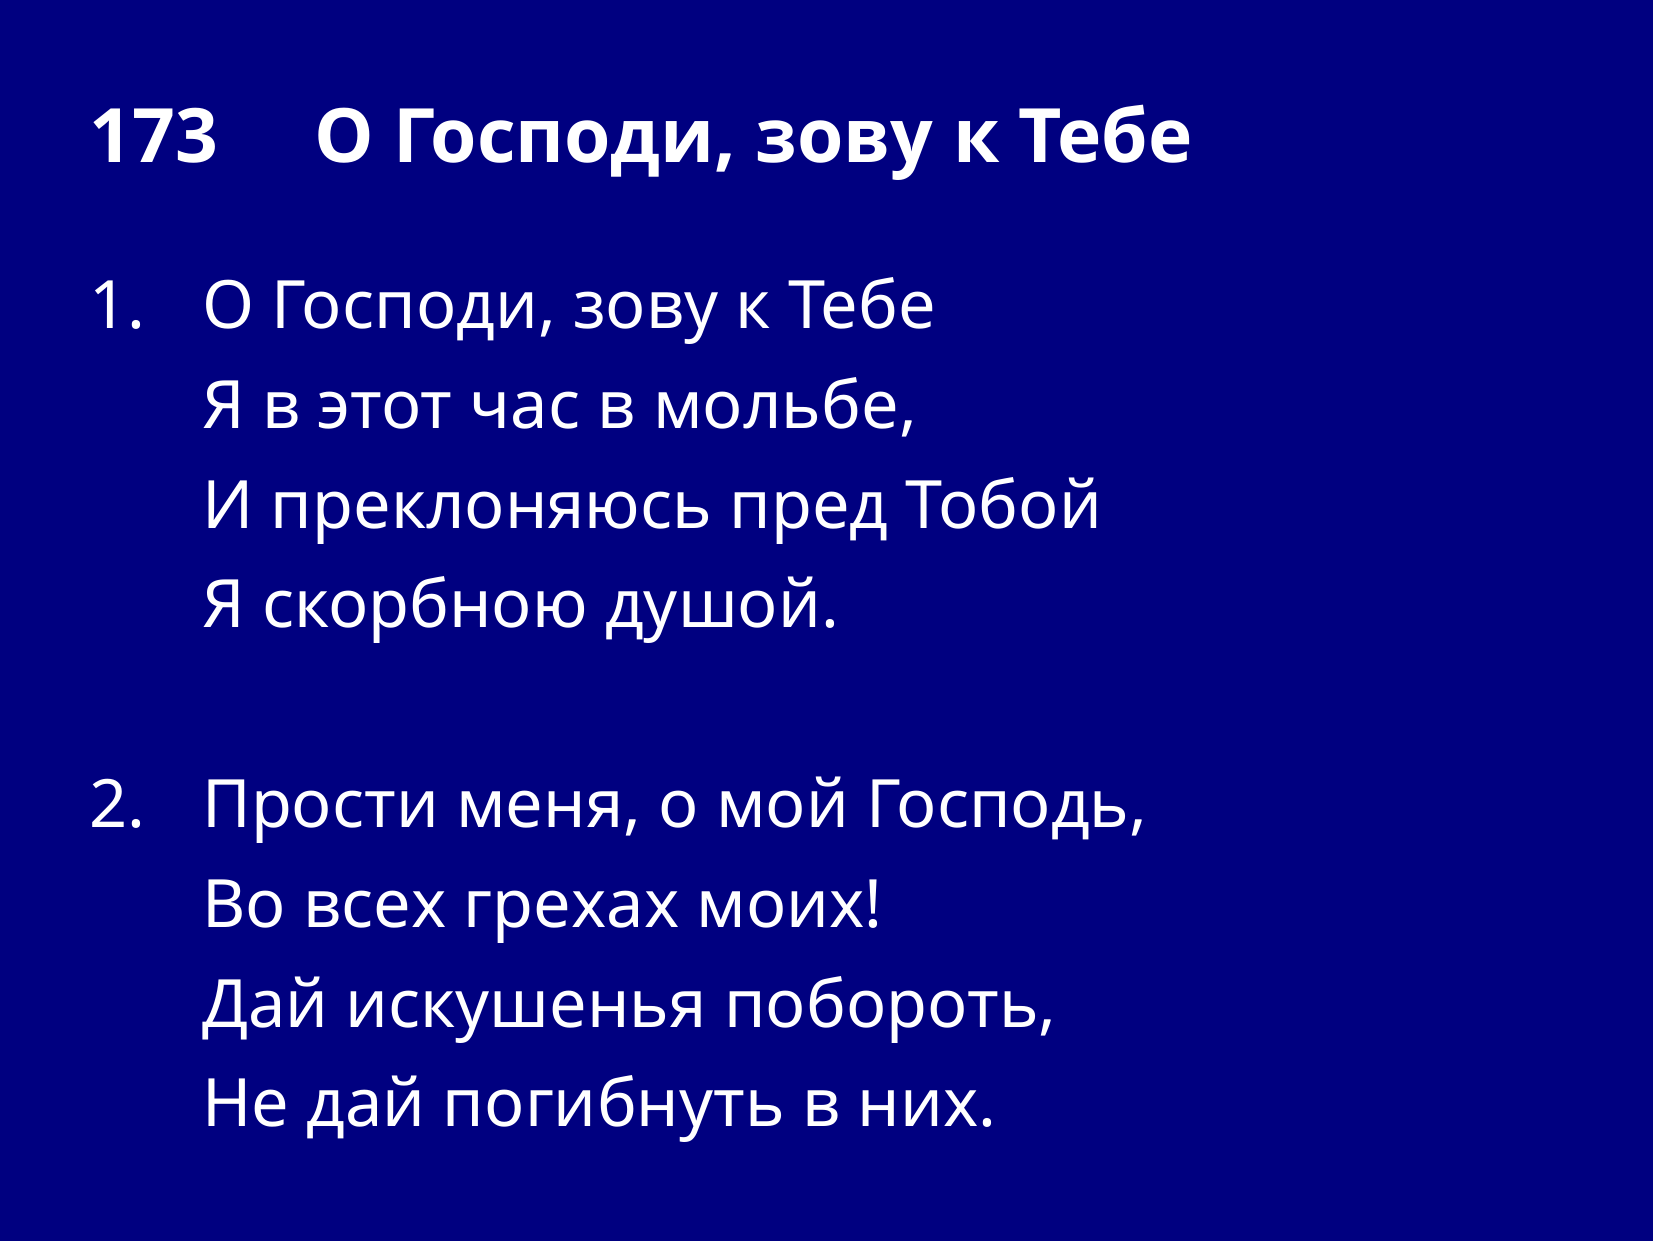

173	О Господи, зову к Тебе
1.	О Господи, зову к Тебе
	Я в этот час в мольбе,
	И преклоняюсь пред Тобой
	Я скорбною душой.
2.	Прости меня, о мой Господь,
	Во всех грехах моих!
	Дай искушенья побороть,
	Не дай погибнуть в них.